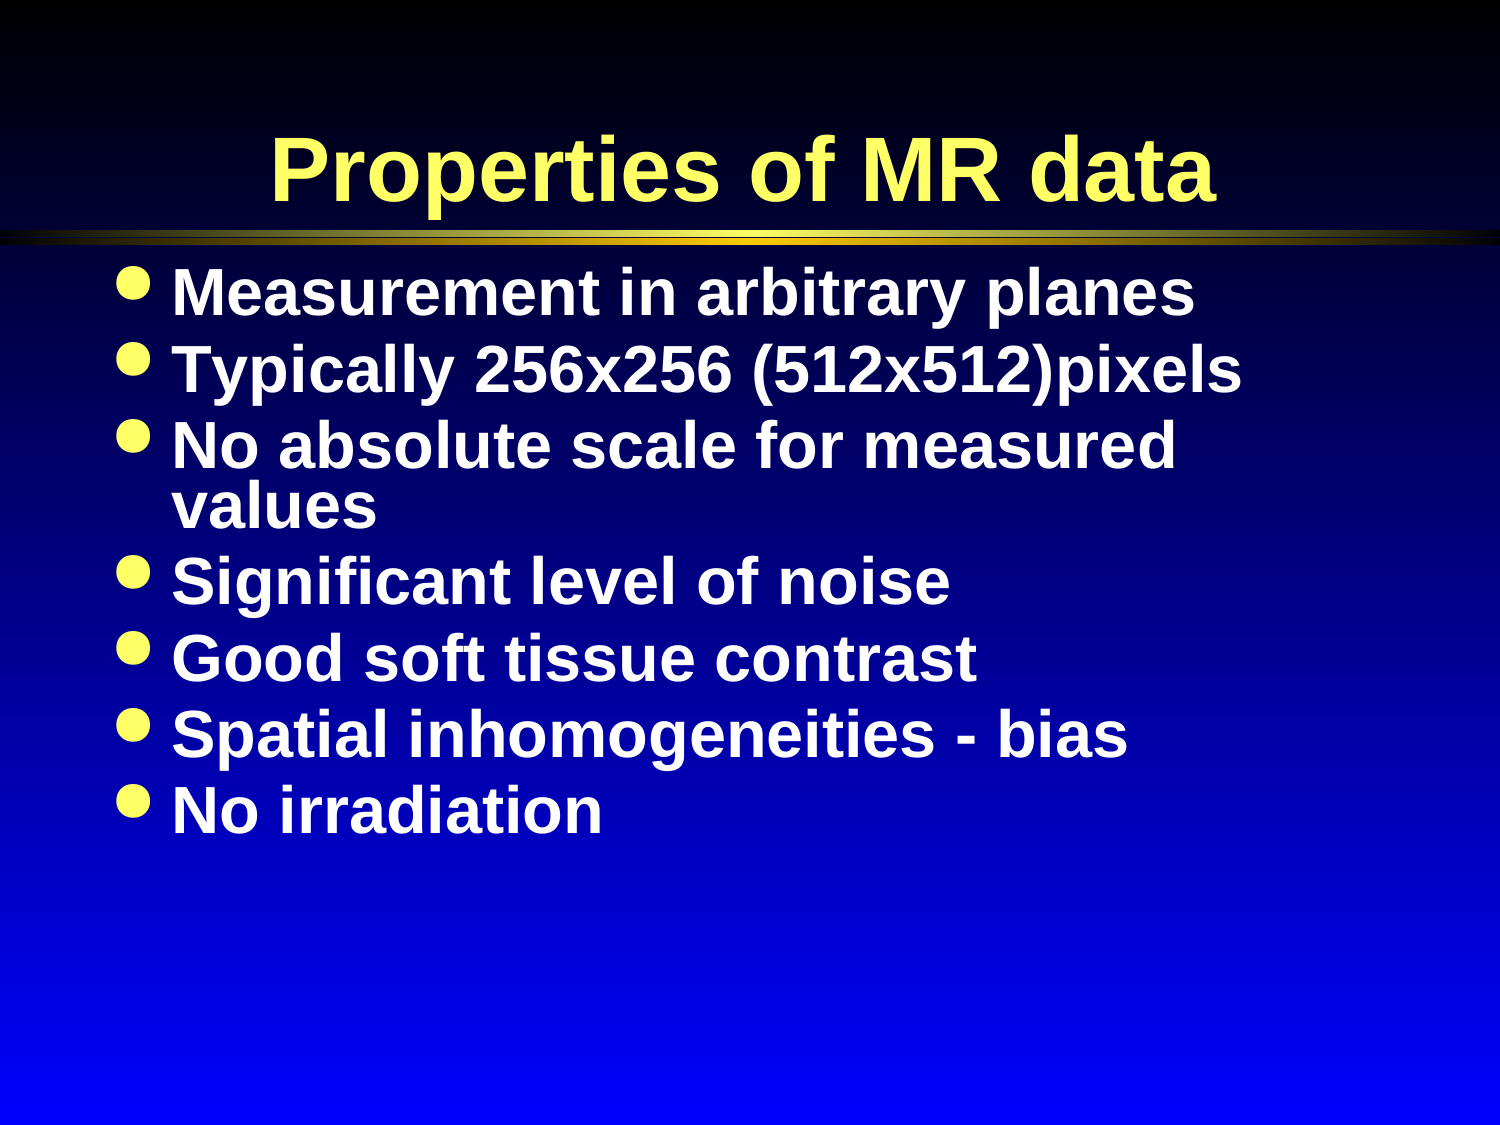

# Properties of MR data
Measurement in arbitrary planes
Typically 256x256 (512x512)pixels
No absolute scale for measured values
Significant level of noise
Good soft tissue contrast
Spatial inhomogeneities - bias
No irradiation